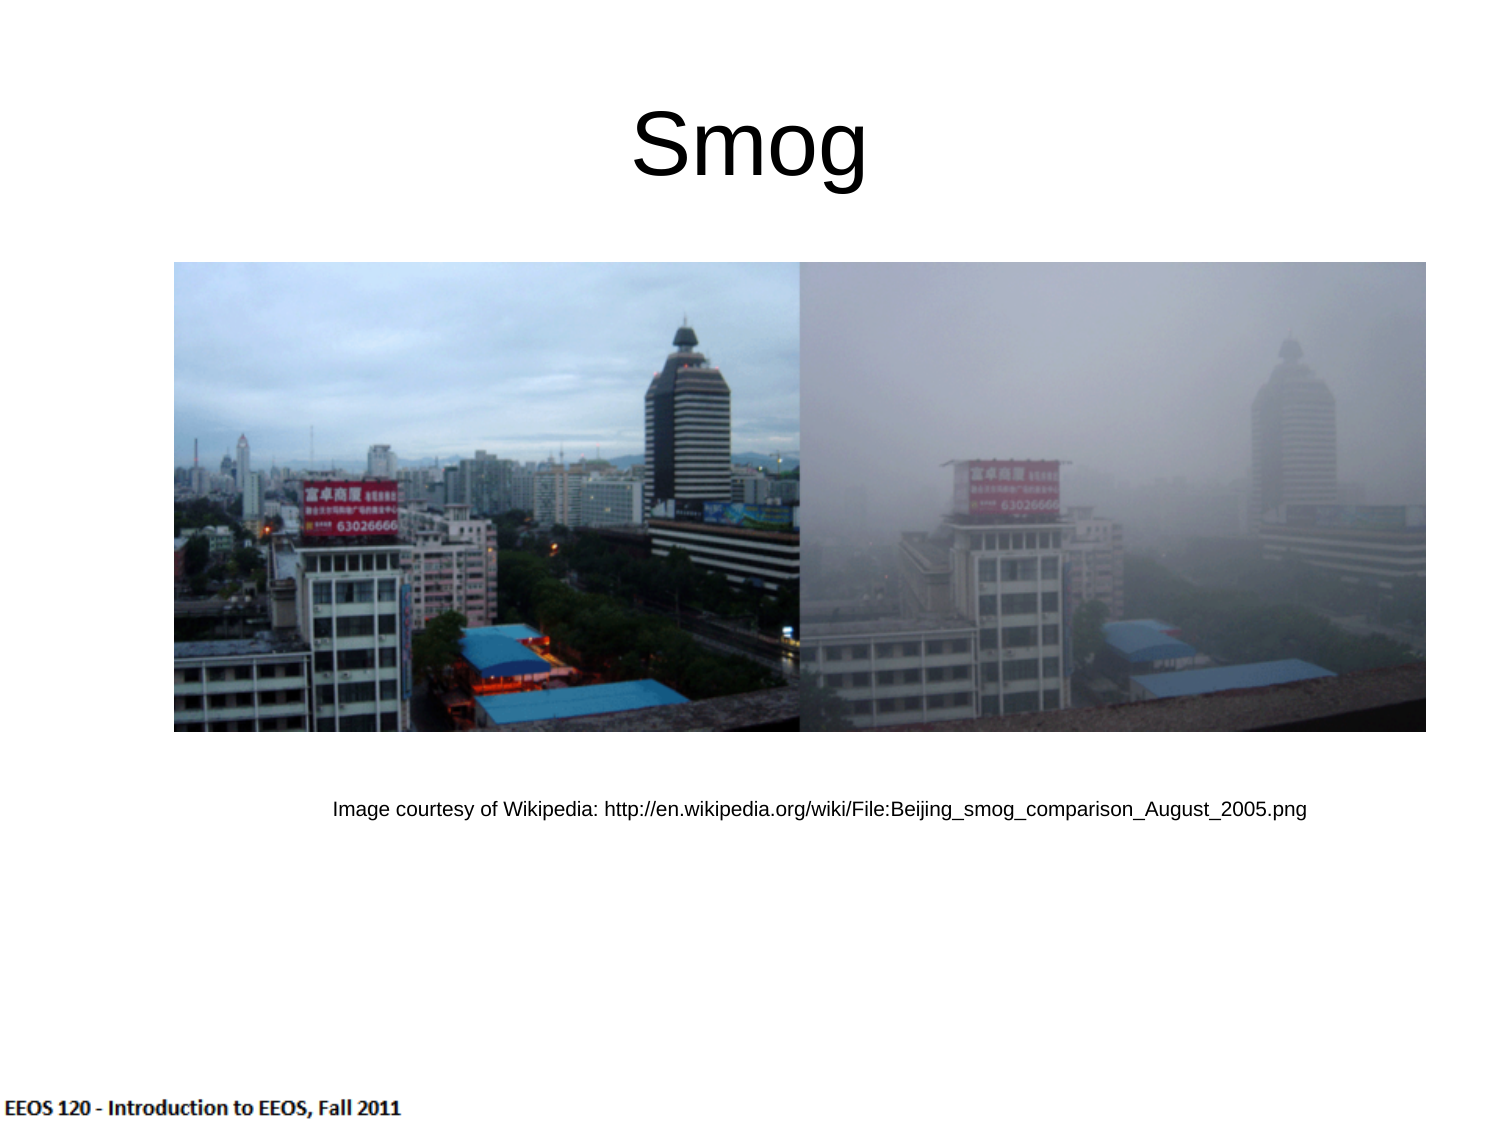

# Smog
Image courtesy of Wikipedia: http://en.wikipedia.org/wiki/File:Beijing_smog_comparison_August_2005.png